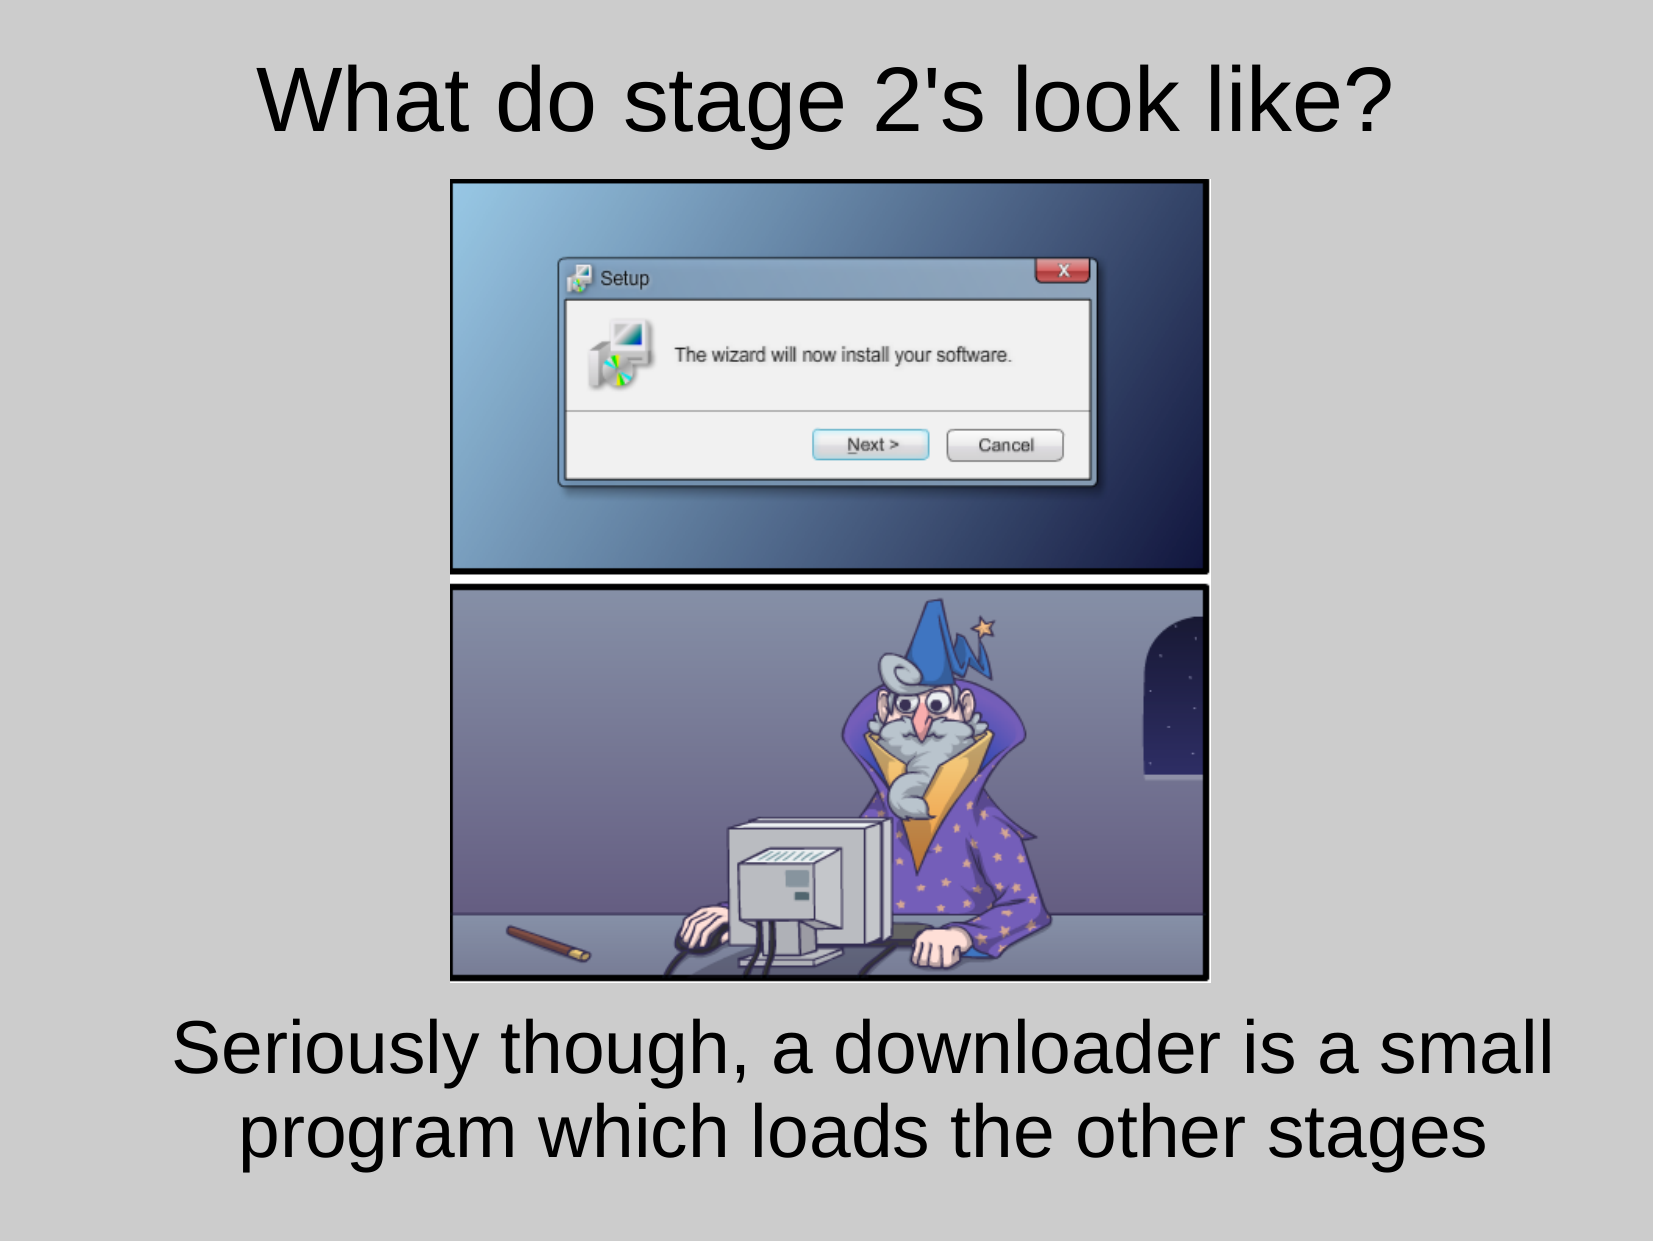

# What do stage 2's look like?
Seriously though, a downloader is a small program which loads the other stages